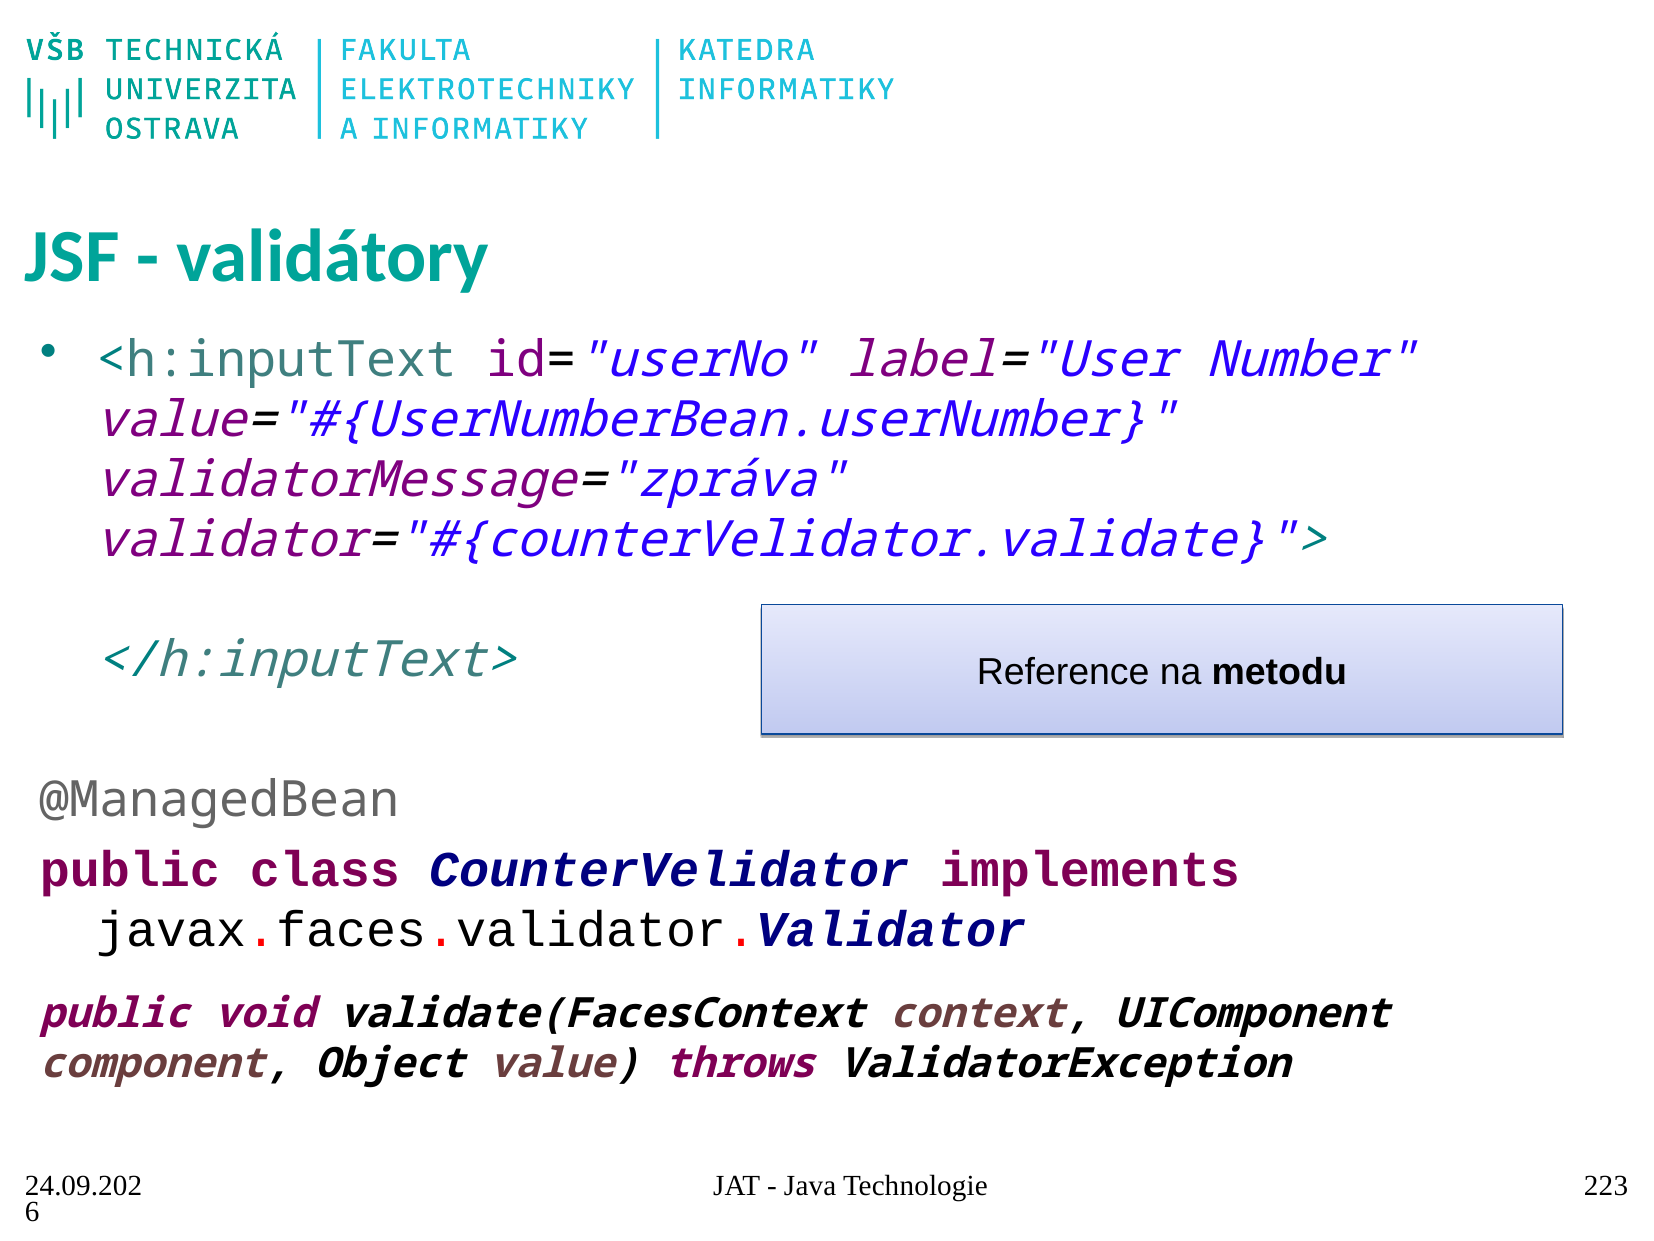

JSF - validátory
# <h:inputText id="userNo" label="User Number" value="#{UserNumberBean.userNumber}" validatorMessage="zpráva" validator="#{counterVelidator.validate}"> </h:inputText>
@ManagedBean
public class CounterVelidator implements javax.faces.validator.Validator
public void validate(FacesContext context, UIComponent component, Object value) throws ValidatorException
Reference na metodu
JAT - Java Technologie
223